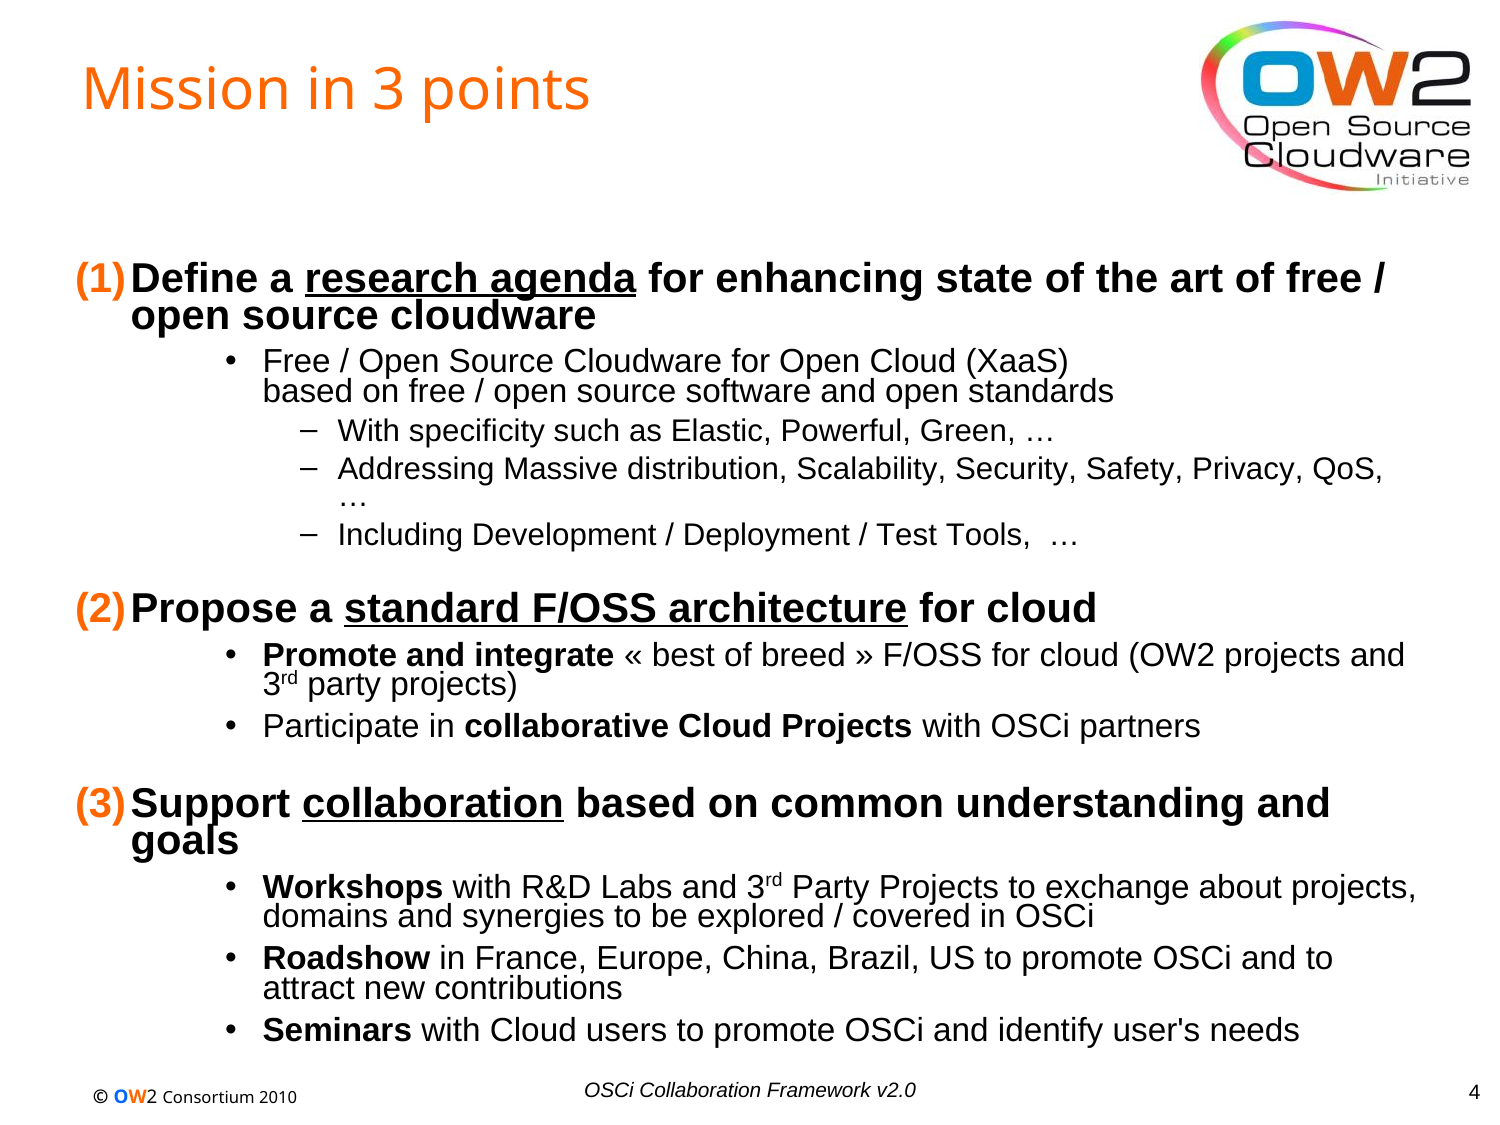

# Mission in 3 points
Define a research agenda for enhancing state of the art of free / open source cloudware
Free / Open Source Cloudware for Open Cloud (XaaS)
based on free / open source software and open standards
With specificity such as Elastic, Powerful, Green, …
Addressing Massive distribution, Scalability, Security, Safety, Privacy, QoS, …
Including Development / Deployment / Test Tools, …
Propose a standard F/OSS architecture for cloud
Promote and integrate « best of breed » F/OSS for cloud (OW2 projects and 3rd party projects)
Participate in collaborative Cloud Projects with OSCi partners
Support collaboration based on common understanding and goals
Workshops with R&D Labs and 3rd Party Projects to exchange about projects, domains and synergies to be explored / covered in OSCi
Roadshow in France, Europe, China, Brazil, US to promote OSCi and to attract new contributions
Seminars with Cloud users to promote OSCi and identify user's needs